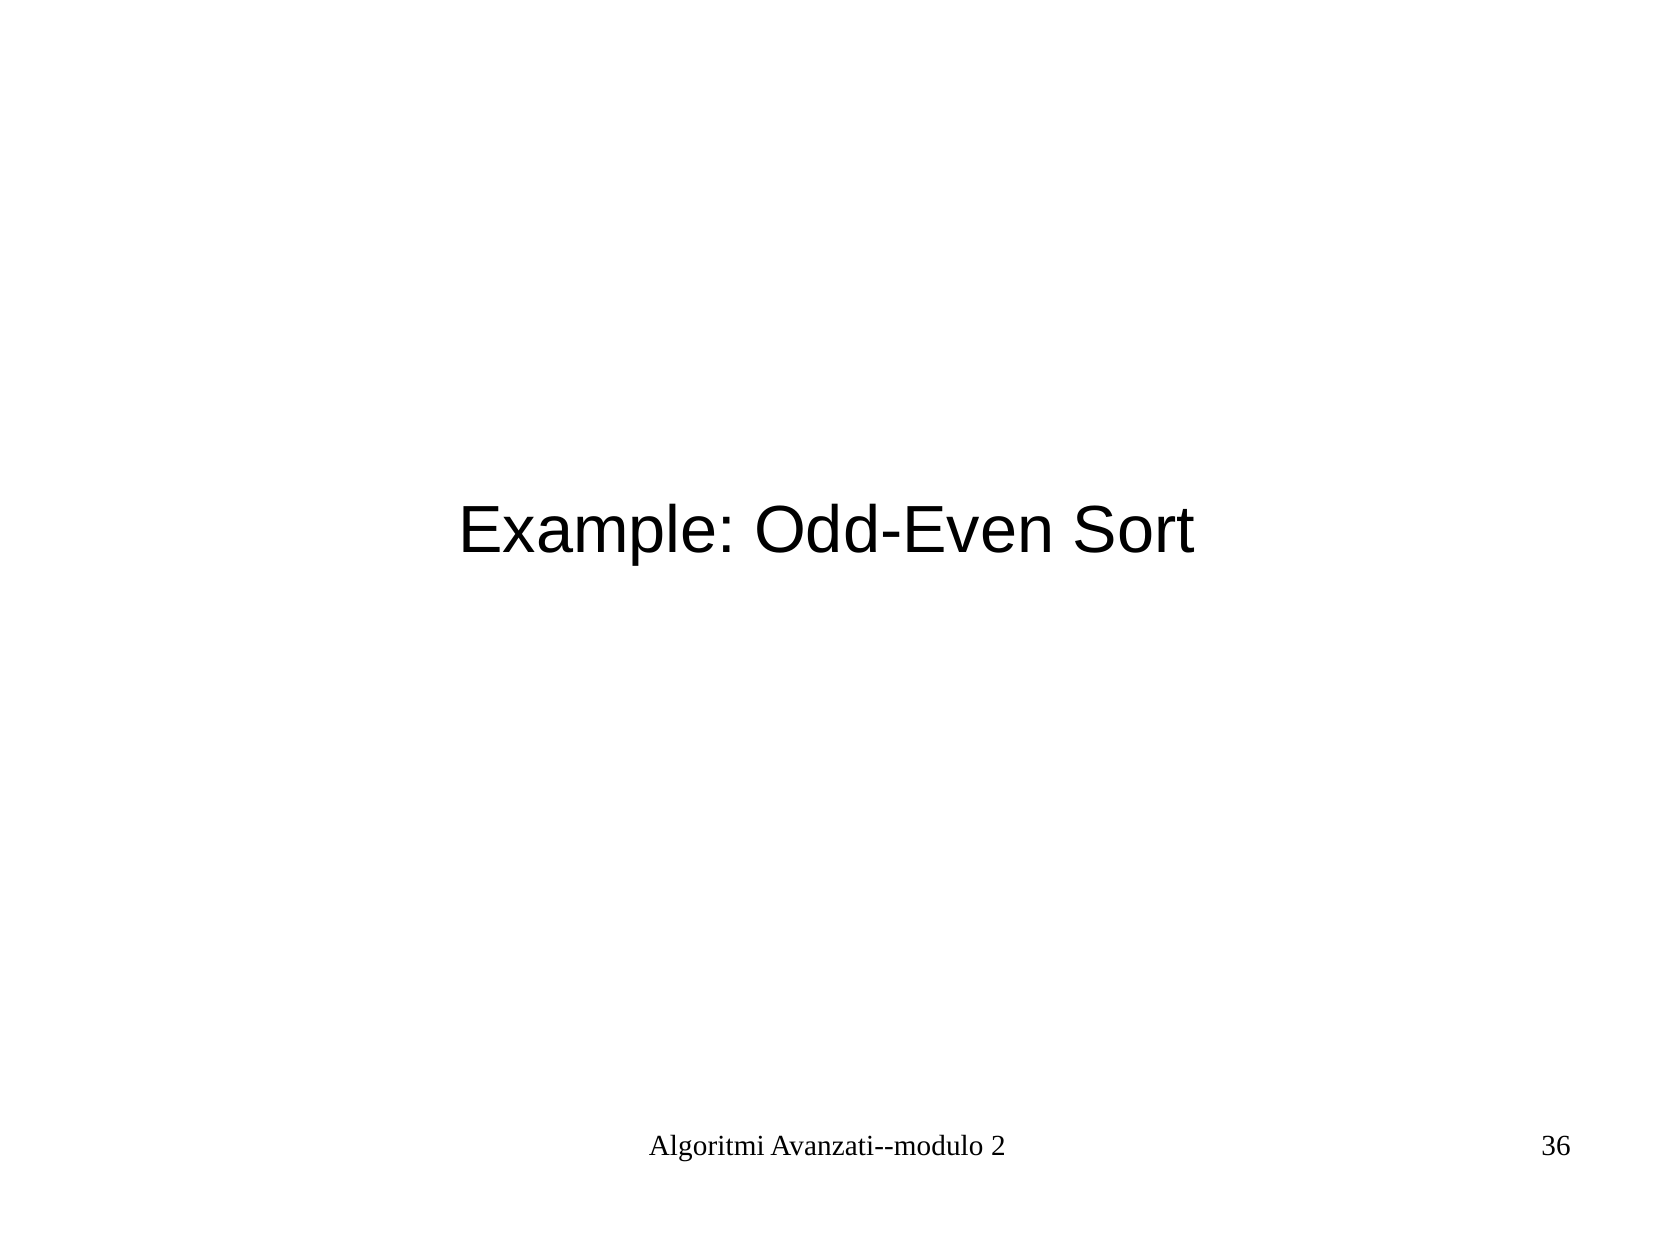

# Example: Odd-Even Sort
Algoritmi Avanzati--modulo 2
36